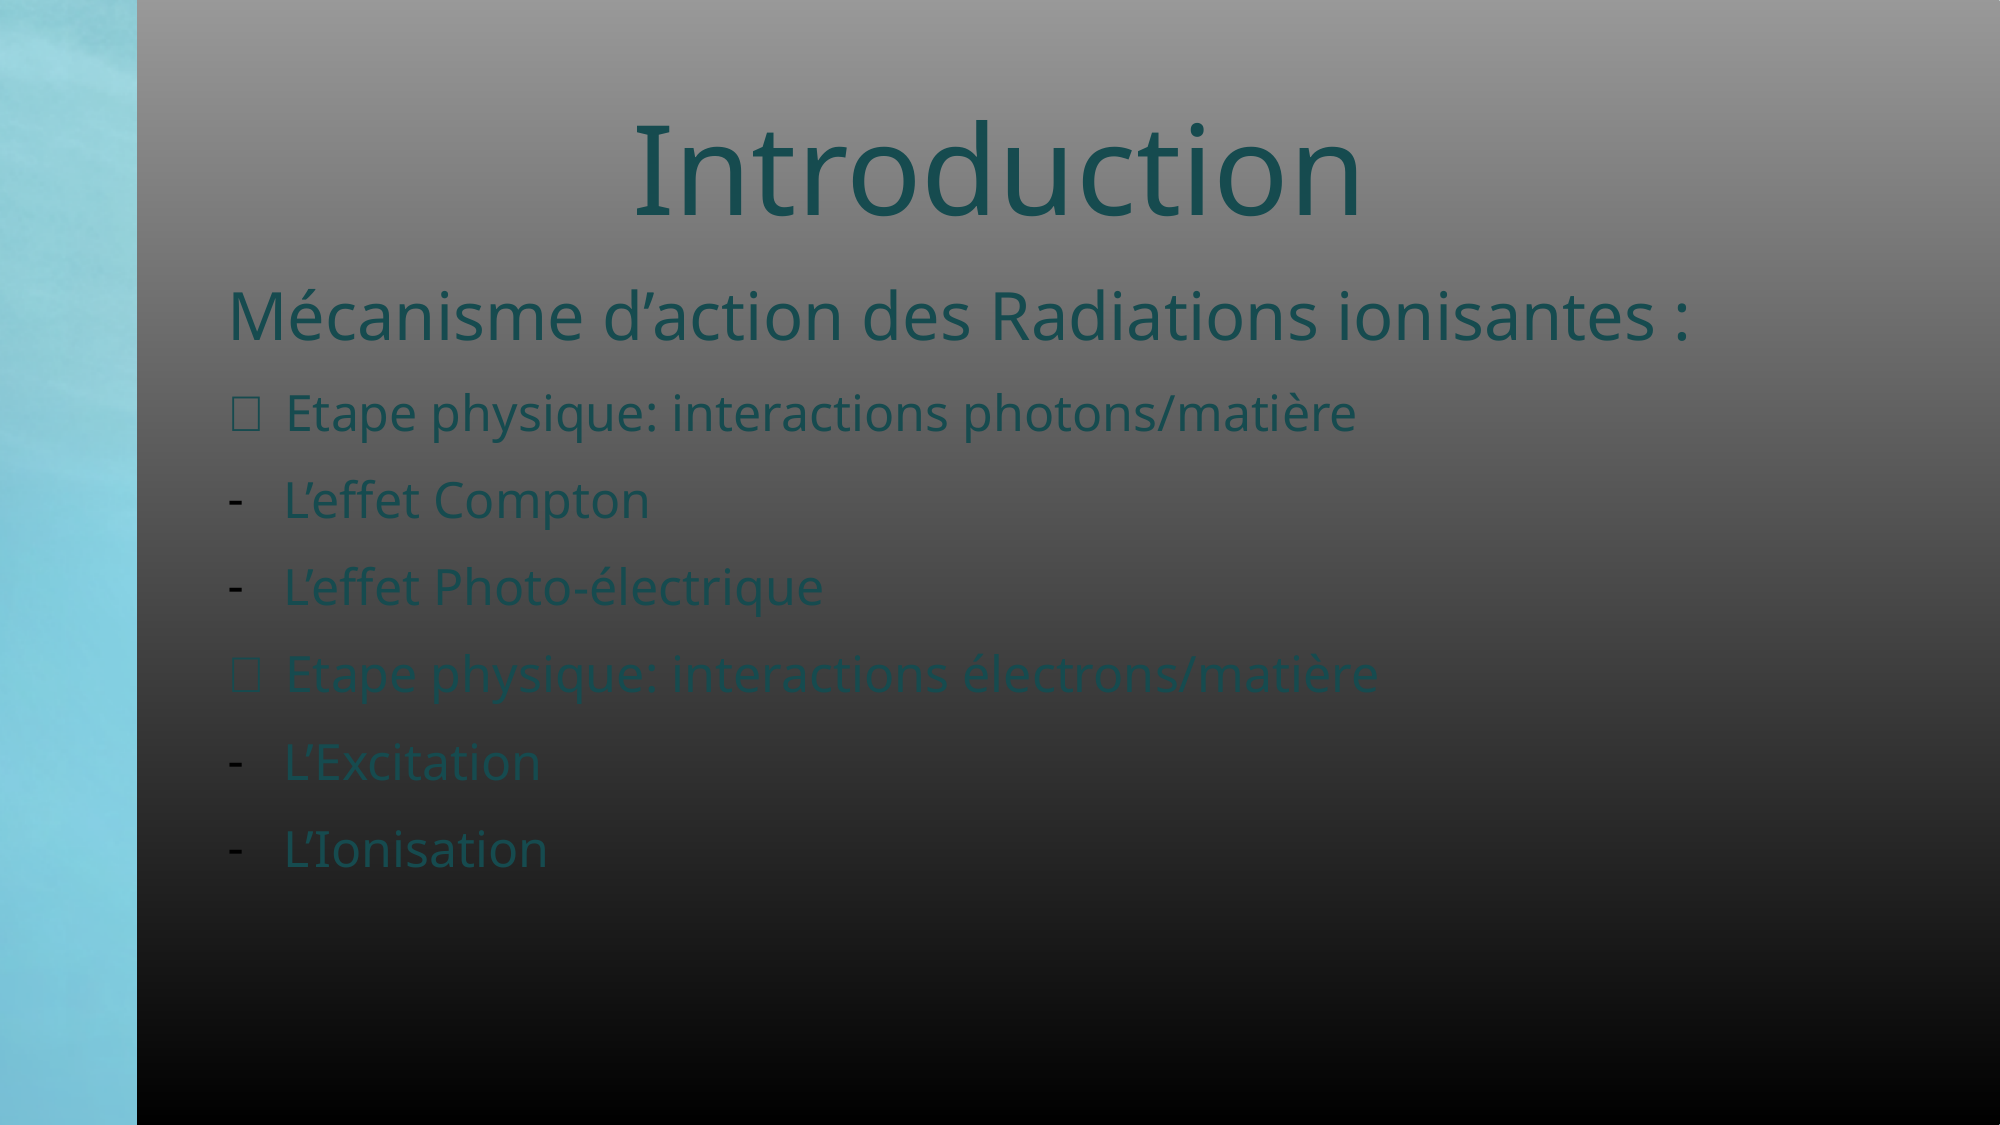

# Introduction
Mécanisme d’action des Radiations ionisantes :
 Etape physique: interactions photons/matière
L’effet Compton
L’effet Photo-électrique
 Etape physique: interactions électrons/matière
L’Excitation
L’Ionisation